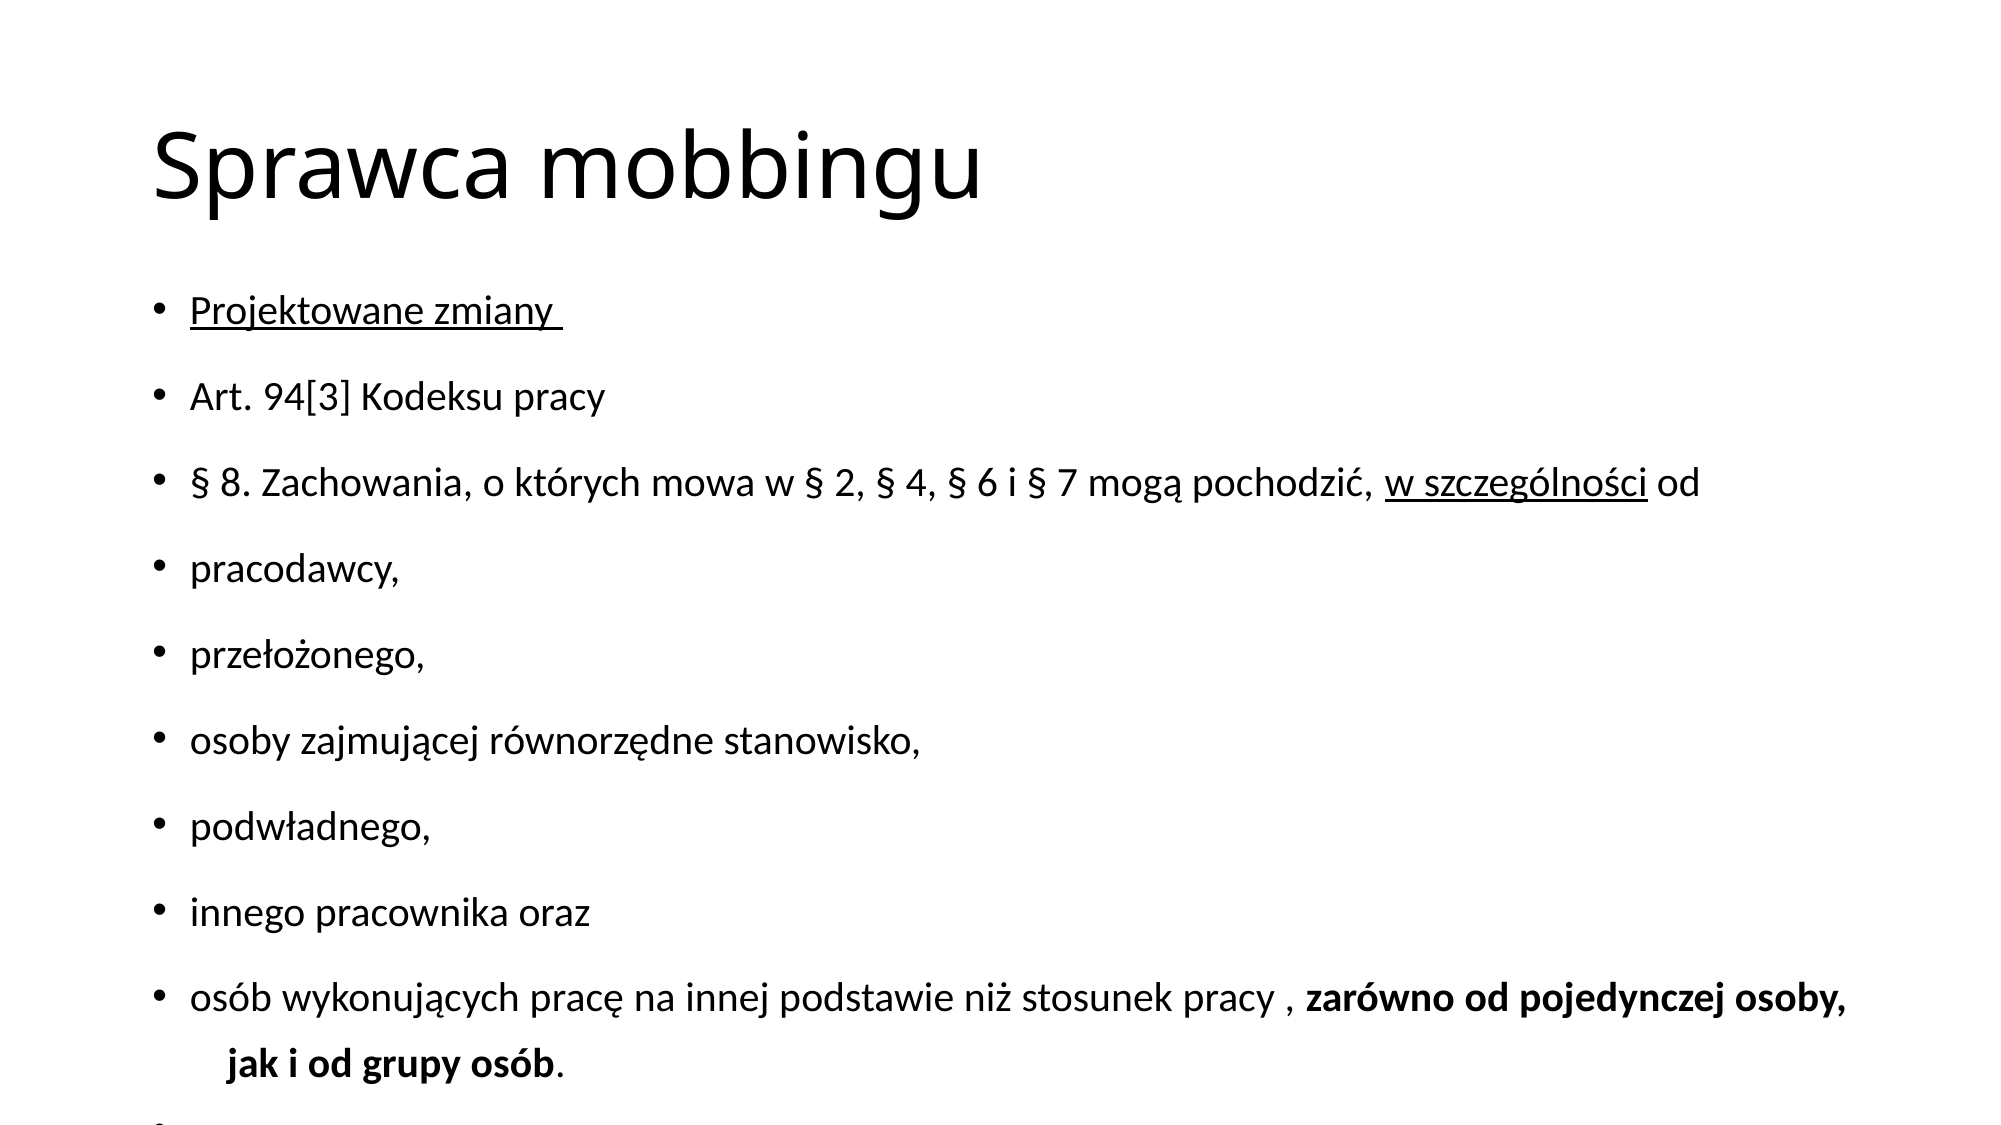

# Sprawca mobbingu
Projektowane zmiany
Art. 94[3] Kodeksu pracy
§ 8. Zachowania, o których mowa w § 2, § 4, § 6 i § 7 mogą pochodzić, w szczególności od
pracodawcy,
przełożonego,
osoby zajmującej równorzędne stanowisko,
podwładnego,
innego pracownika oraz
osób wykonujących pracę na innej podstawie niż stosunek pracy , zarówno od pojedynczej osoby, jak i od grupy osób.